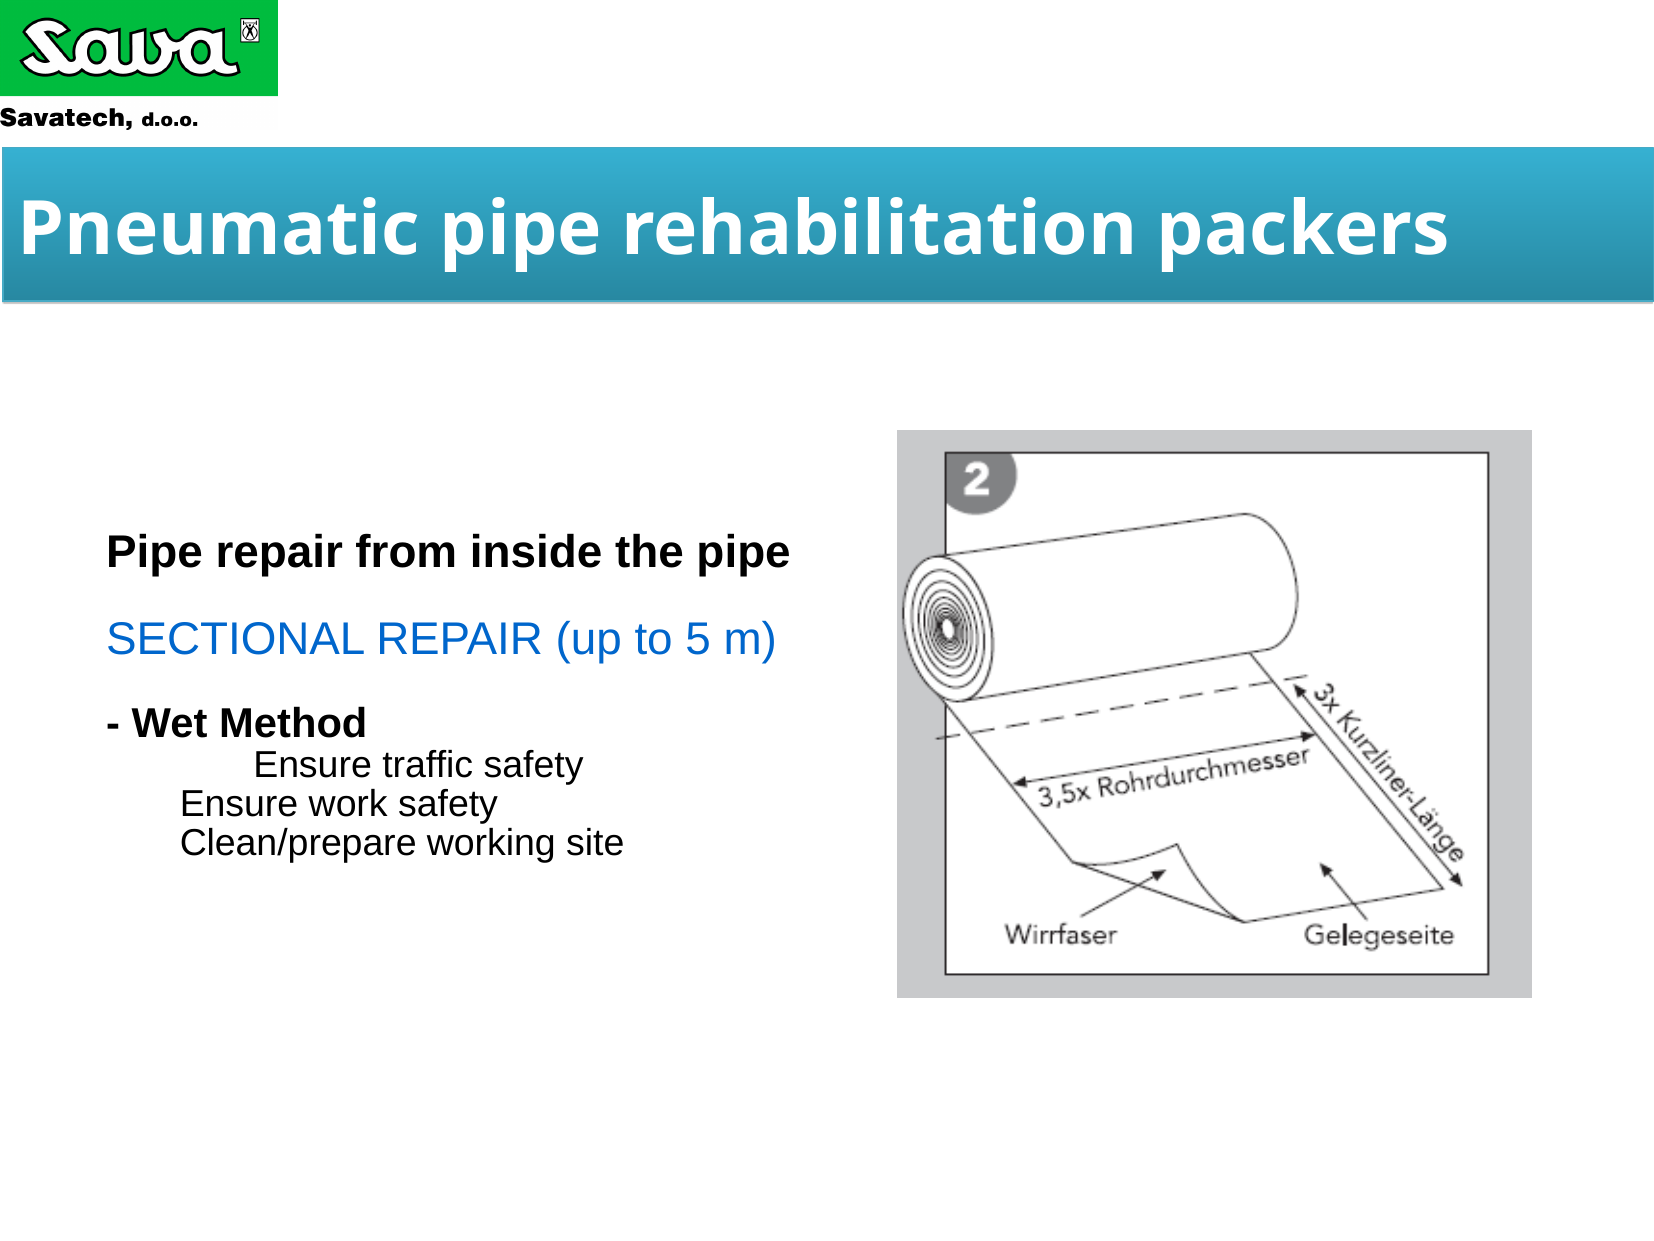

Pneumatic pipe rehabilitation packers
Pipe repair from inside the pipe
SECTIONAL REPAIR (up to 5 m)
- Wet Method
		Ensure traffic safety
 Ensure work safety
 Clean/prepare working site